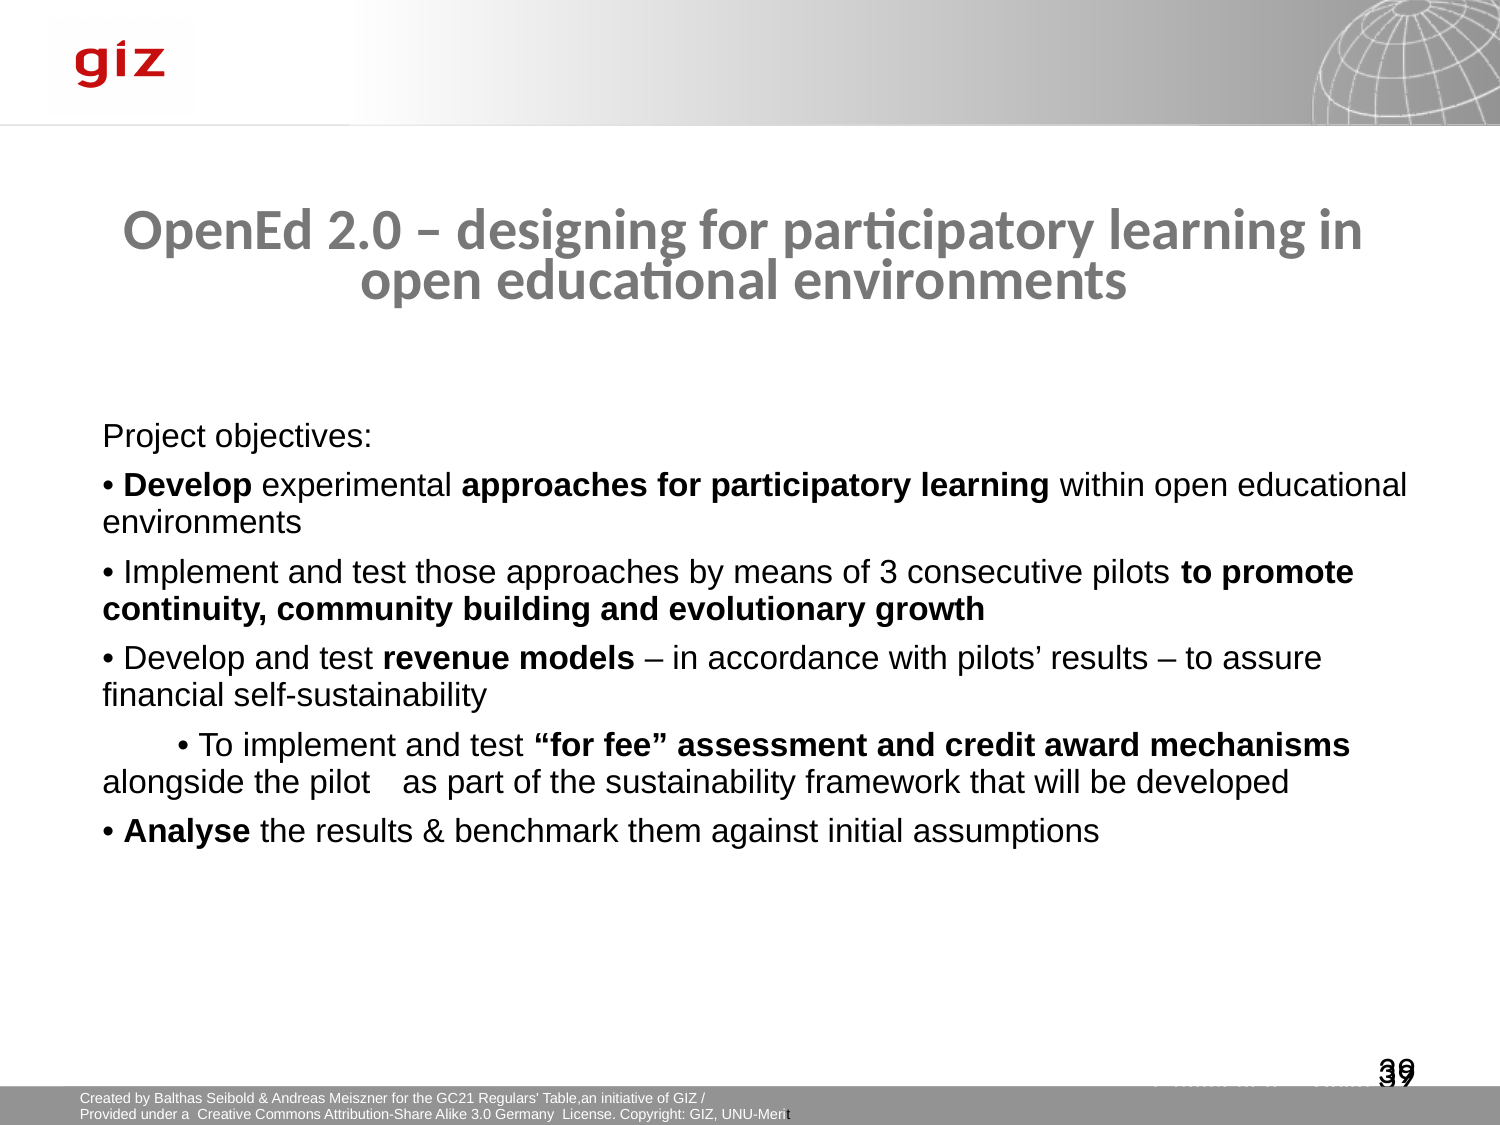

OpenEd 2.0 – designing for participatory learning in open educational environments
Project objectives:
• Develop experimental approaches for participatory learning within open educational environments
• Implement and test those approaches by means of 3 consecutive pilots to promote continuity, community building and evolutionary growth
• Develop and test revenue models – in accordance with pilots’ results – to assure financial self-sustainability
	• To implement and test “for fee” assessment and credit award mechanisms alongside the pilot 	as part of the sustainability framework that will be developed
• Analyse the results & benchmark them against initial assumptions